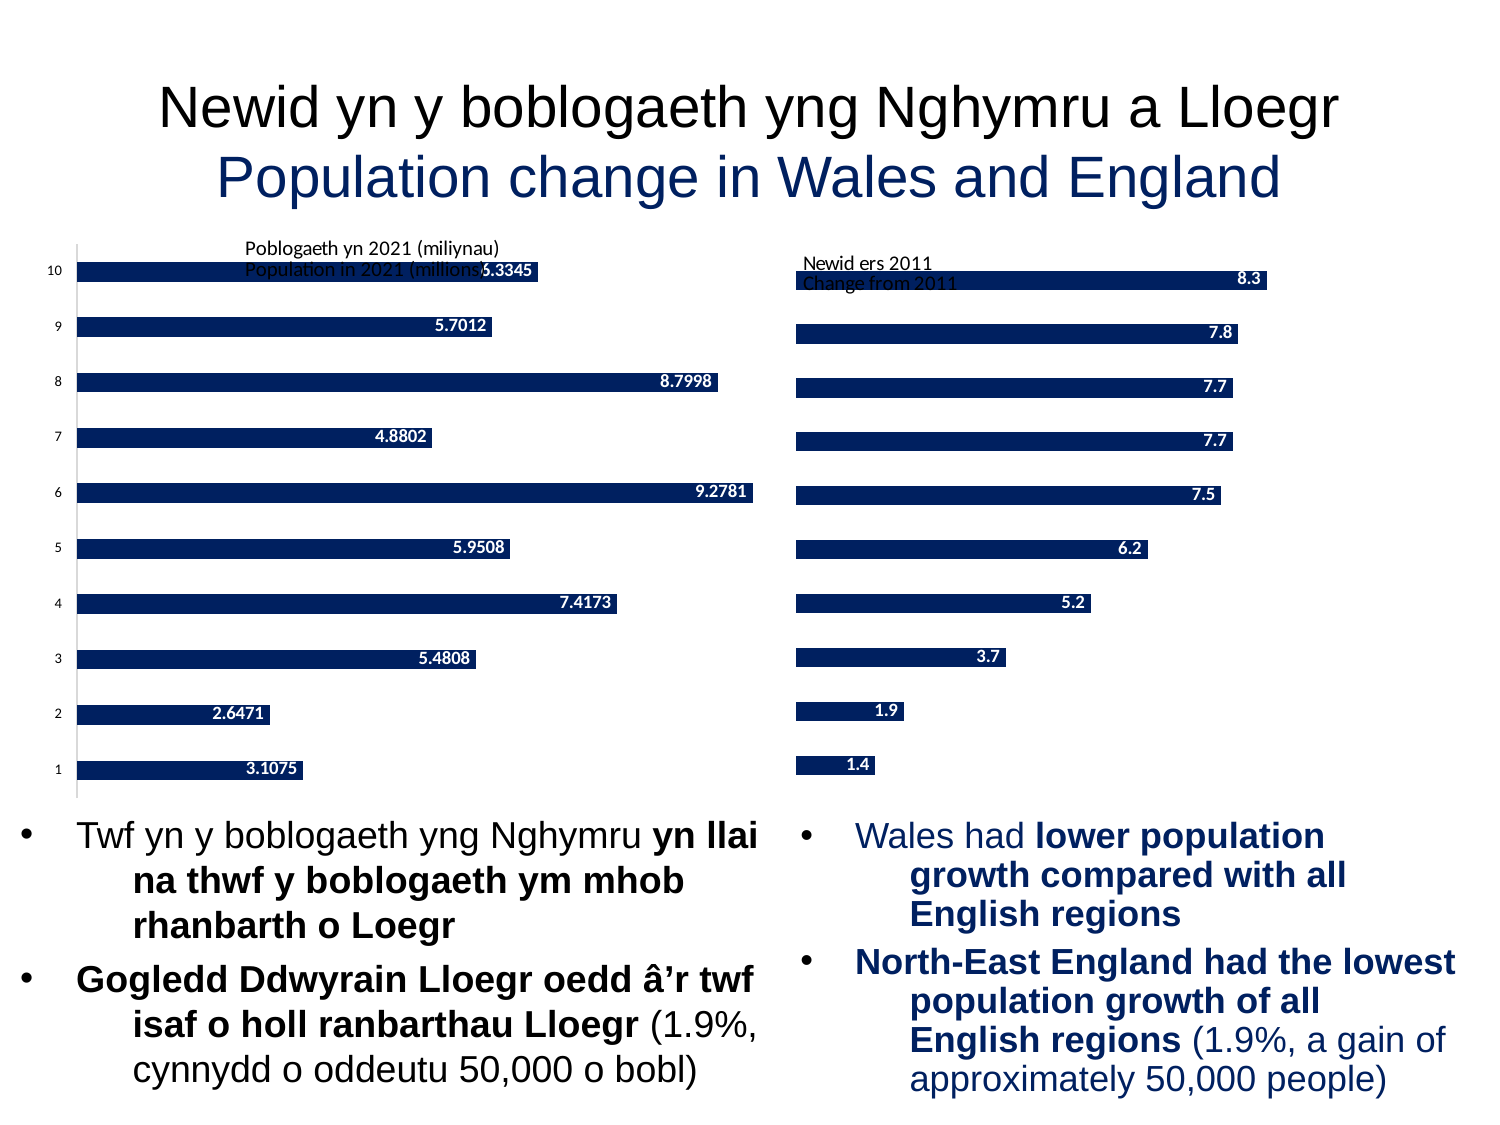

Newid yn y boblogaeth yng Nghymru a Lloegr
Population change in Wales and England
### Chart
| Category | Series3 |
|---|---|
| 1 | 3.1075 |
| 2 | 2.6471 |
| 3 | 5.4808 |
| 4 | 7.4173 |
| 5 | 5.9508 |
| 6 | 9.2781 |
| 7 | 4.8802 |
| 8 | 8.7998 |
| 9 | 5.7012 |
| 10 | 6.3345 |
### Chart
| Category | Series3 |
|---|---|
| 1 | 1.4 |
| 2 | 1.9 |
| 3 | 3.7 |
| 4 | 5.2 |
| 5 | 6.2 |
| 6 | 7.5 |
| 7 | 7.7 |
| 8 | 7.7 |
| 9 | 7.8 |
| 10 | 8.3 |# Twf yn y boblogaeth yng Nghymru yn llai na thwf y boblogaeth ym mhob rhanbarth o Loegr
Gogledd Ddwyrain Lloegr oedd â’r twf isaf o holl ranbarthau Lloegr (1.9%, cynnydd o oddeutu 50,000 o bobl)
Wales had lower population growth compared with all English regions
North-East England had the lowest population growth of all English regions (1.9%, a gain of approximately 50,000 people)